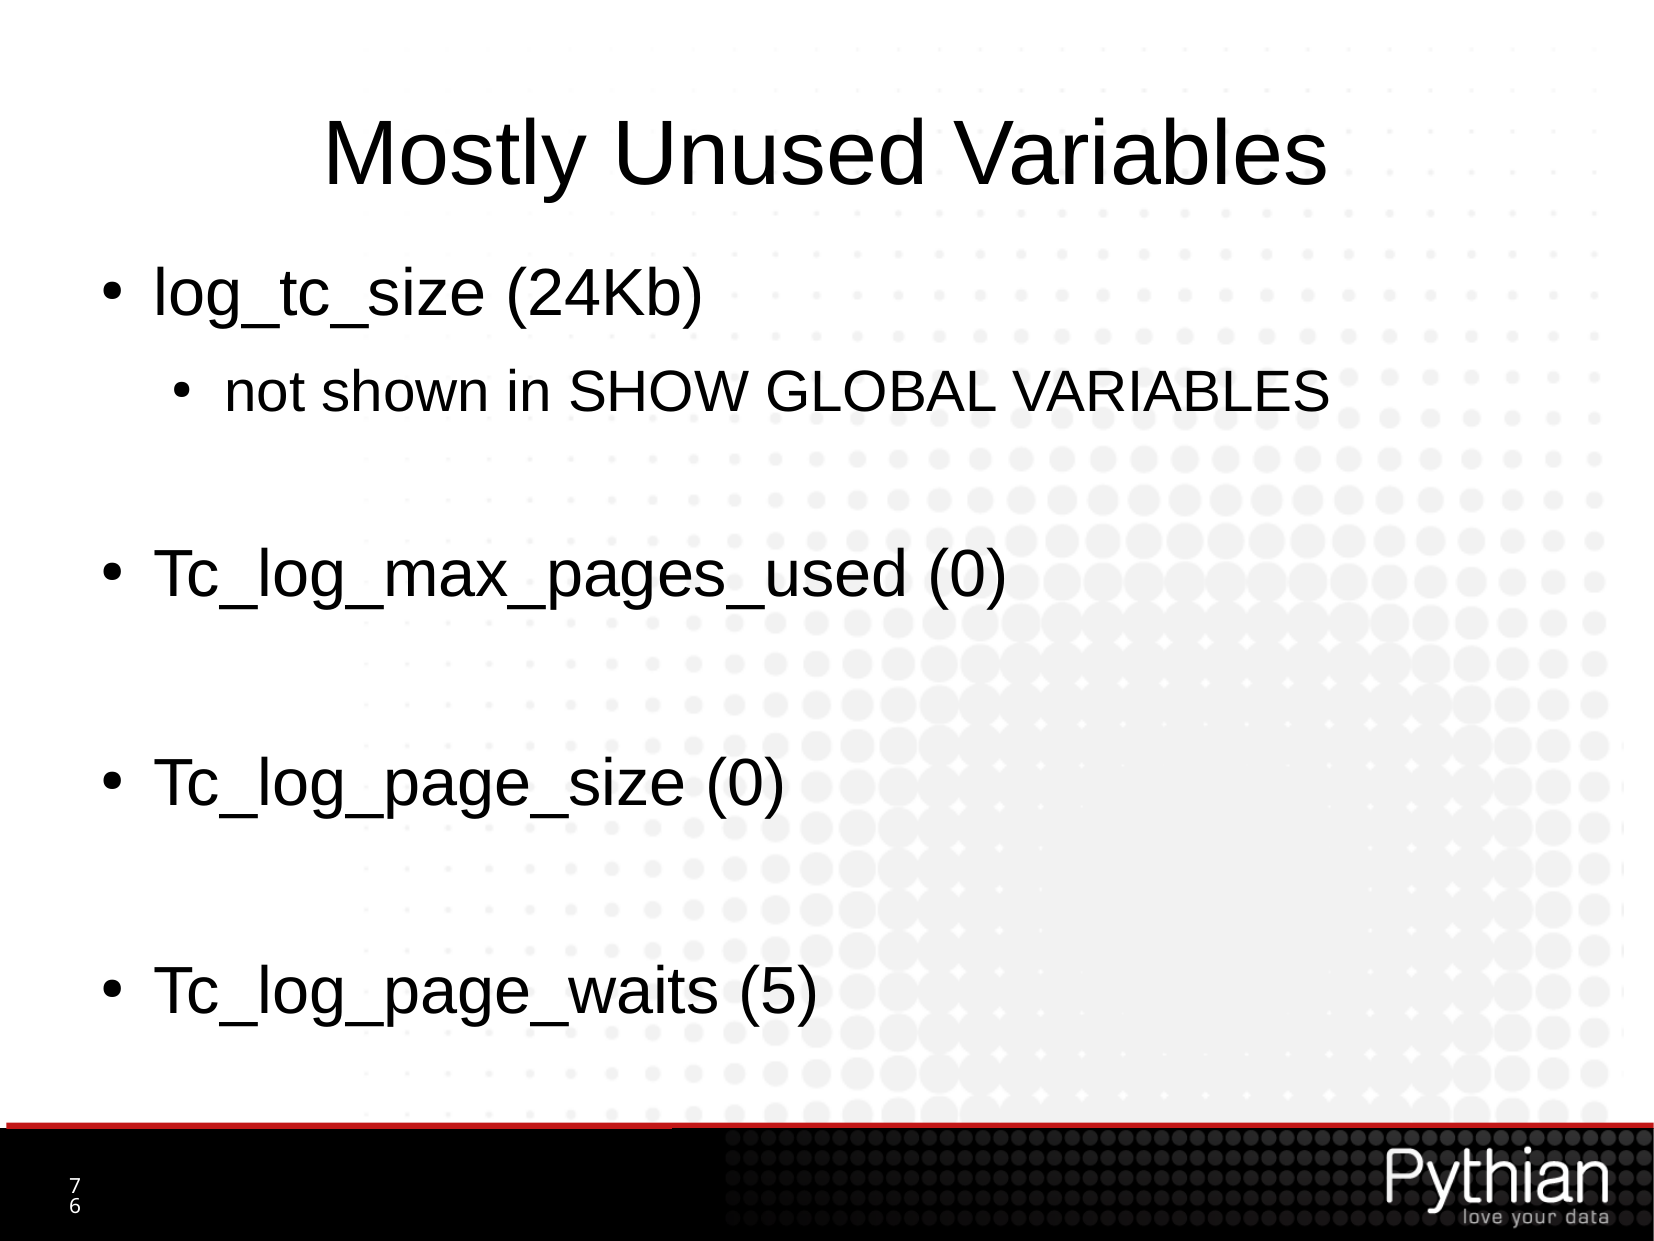

# Mostly Unused Variables
log_tc_size (24Kb)
not shown in SHOW GLOBAL VARIABLES
Tc_log_max_pages_used (0)
Tc_log_page_size (0)
Tc_log_page_waits (5)